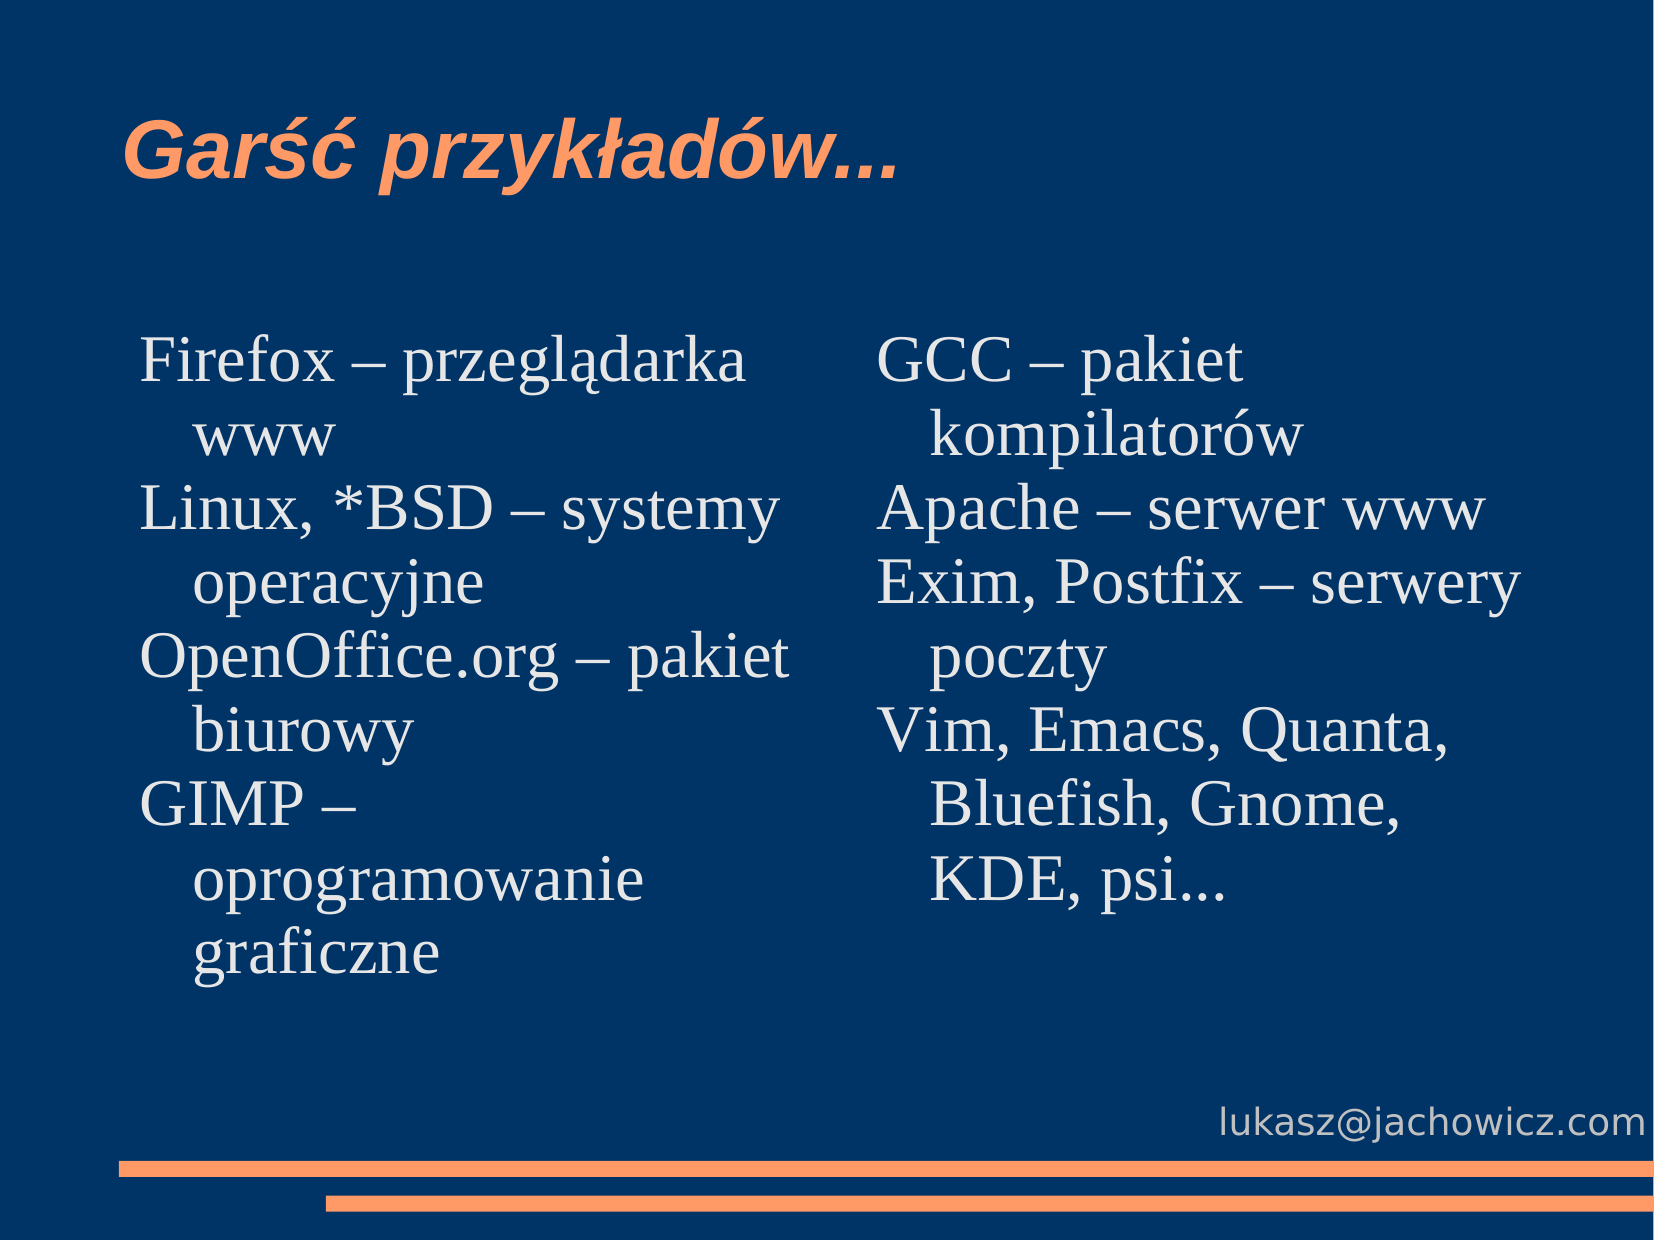

# Garść przykładów...
Firefox – przeglądarka www
Linux, *BSD – systemy operacyjne
OpenOffice.org – pakiet biurowy
GIMP – oprogramowanie graficzne
GCC – pakiet kompilatorów
Apache – serwer www
Exim, Postfix – serwery poczty
Vim, Emacs, Quanta, Bluefish, Gnome, KDE, psi...
lukasz@jachowicz.com